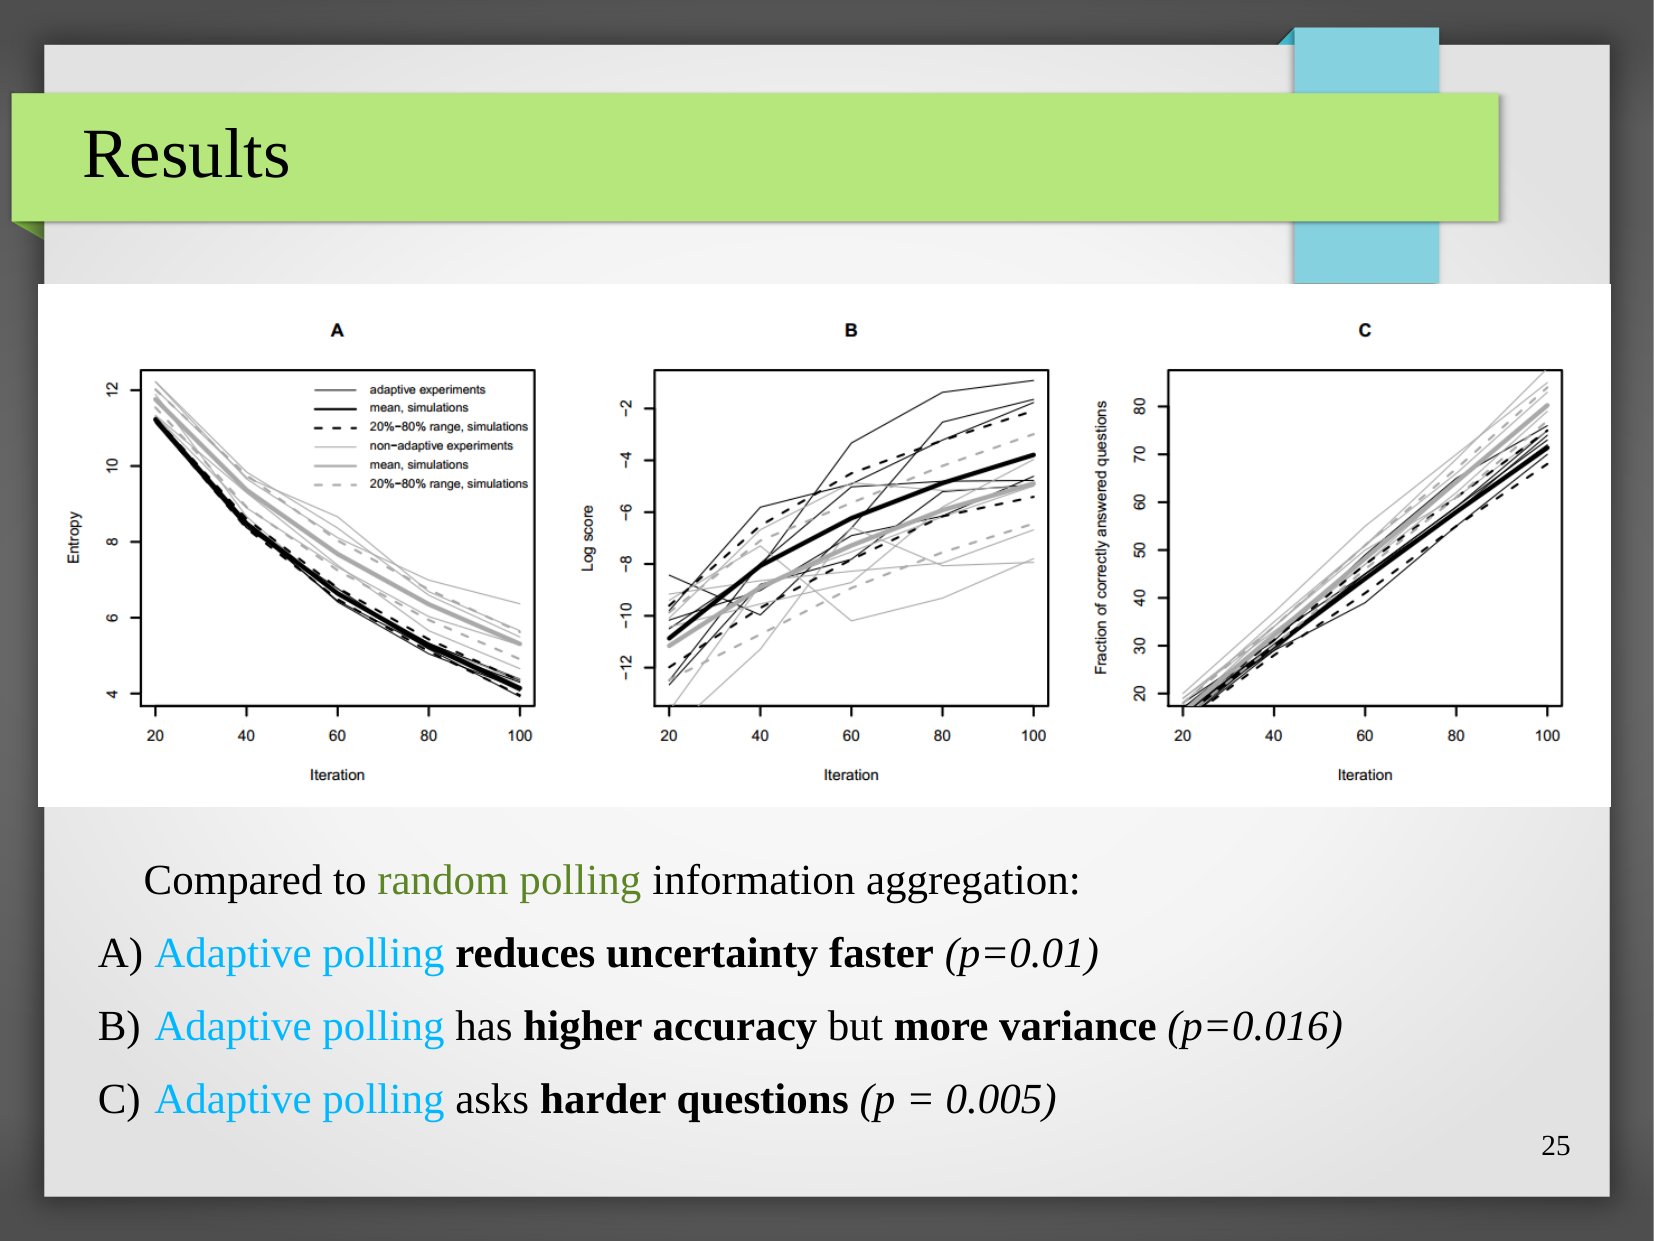

# Results
Compared to random polling information aggregation:
 Adaptive polling reduces uncertainty faster (p=0.01)
 Adaptive polling has higher accuracy but more variance (p=0.016)
 Adaptive polling asks harder questions (p = 0.005)
25